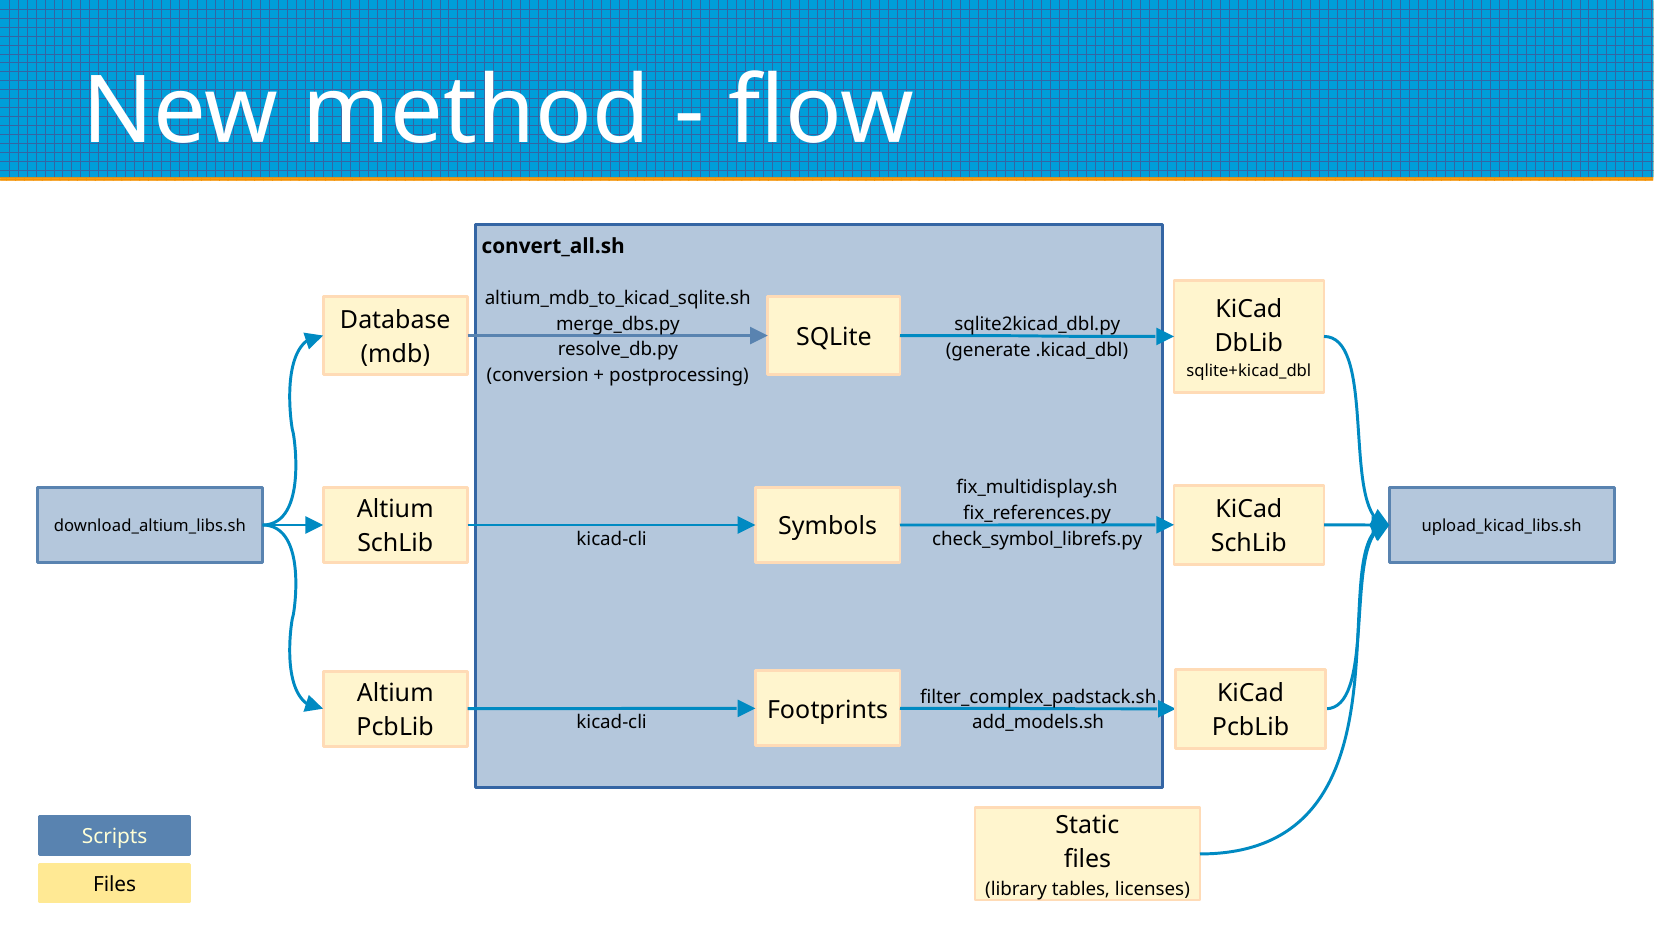

# New method - flow
convert_all.sh
KiCad
DbLib
sqlite+kicad_dbl
Database
(mdb)
SQLite
KiCad
SchLib
download_altium_libs.sh
Altium
SchLib
Symbols
upload_kicad_libs.sh
KiCad
PcbLib
Footprints
Altium
PcbLib
Static
files
(library tables, licenses)
Scripts
Files